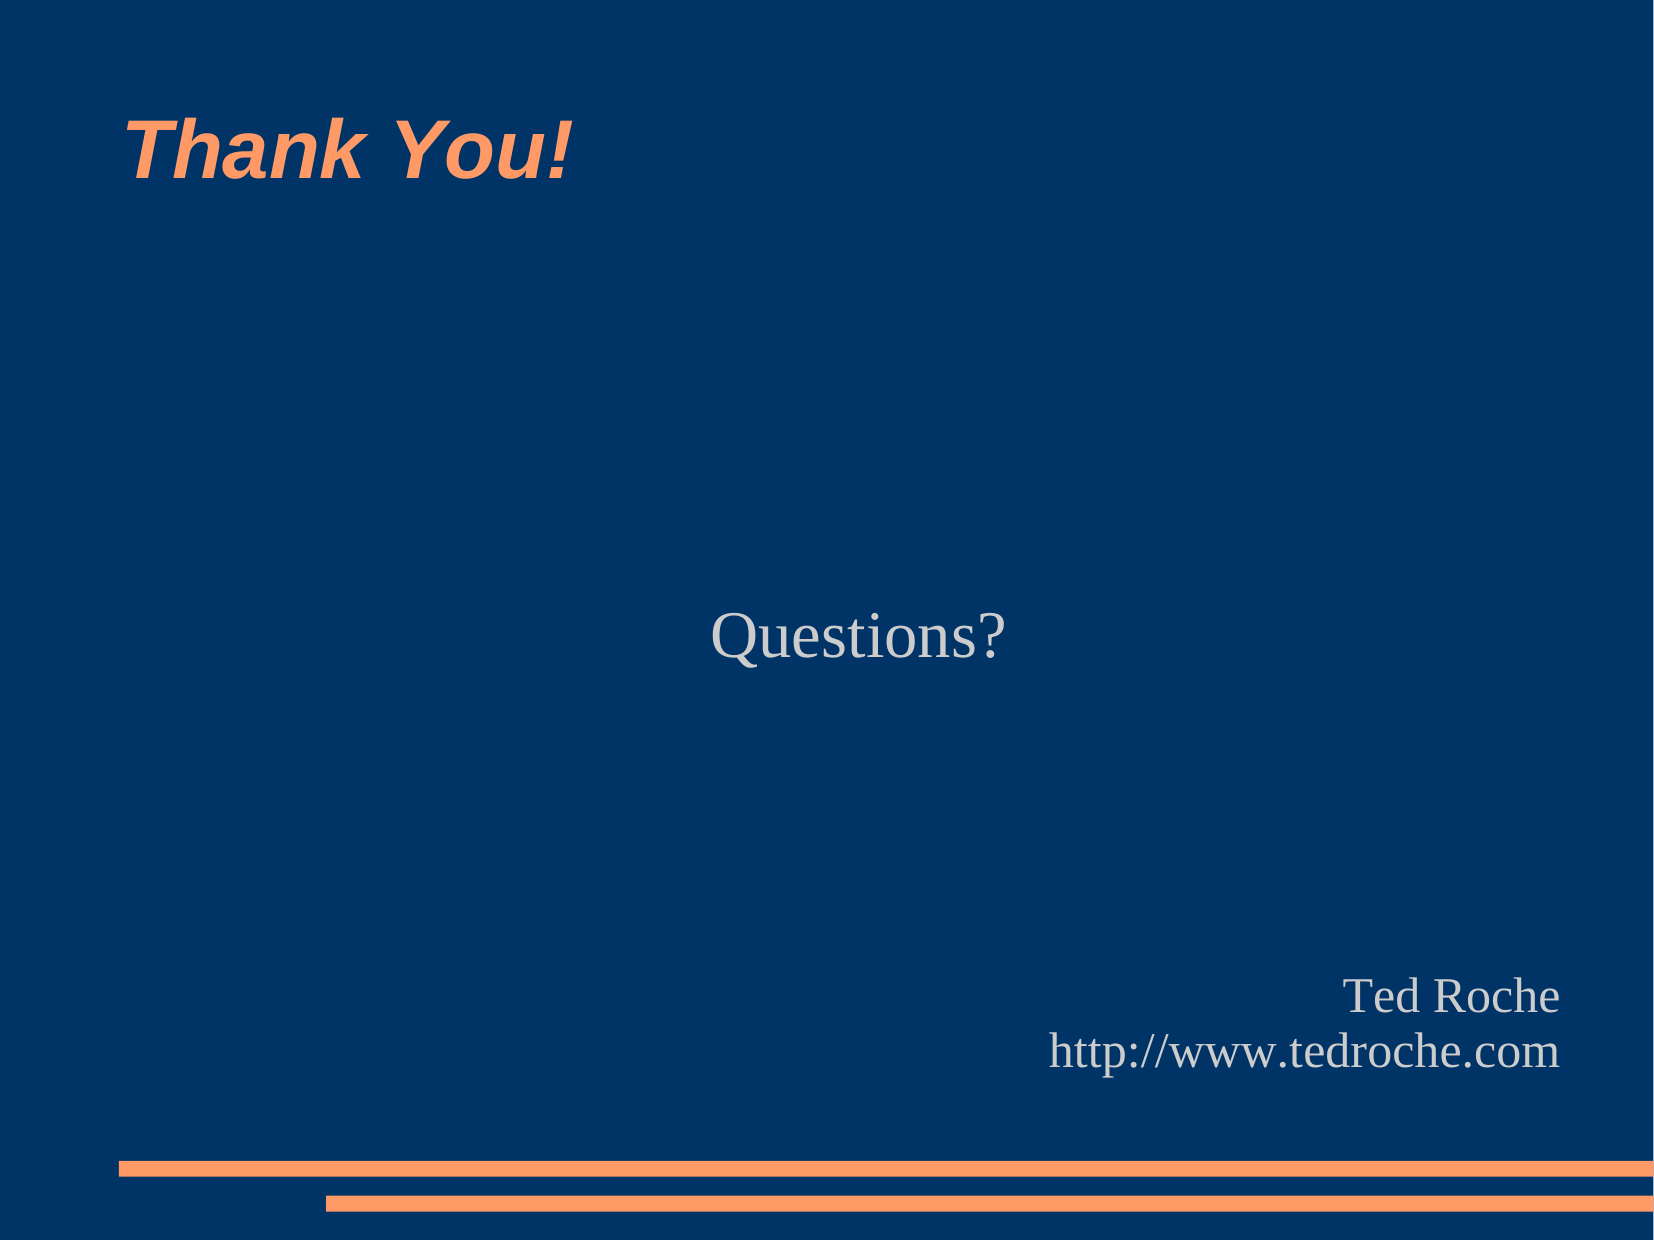

# Thank You!
Questions?
Ted Roche
http://www.tedroche.com